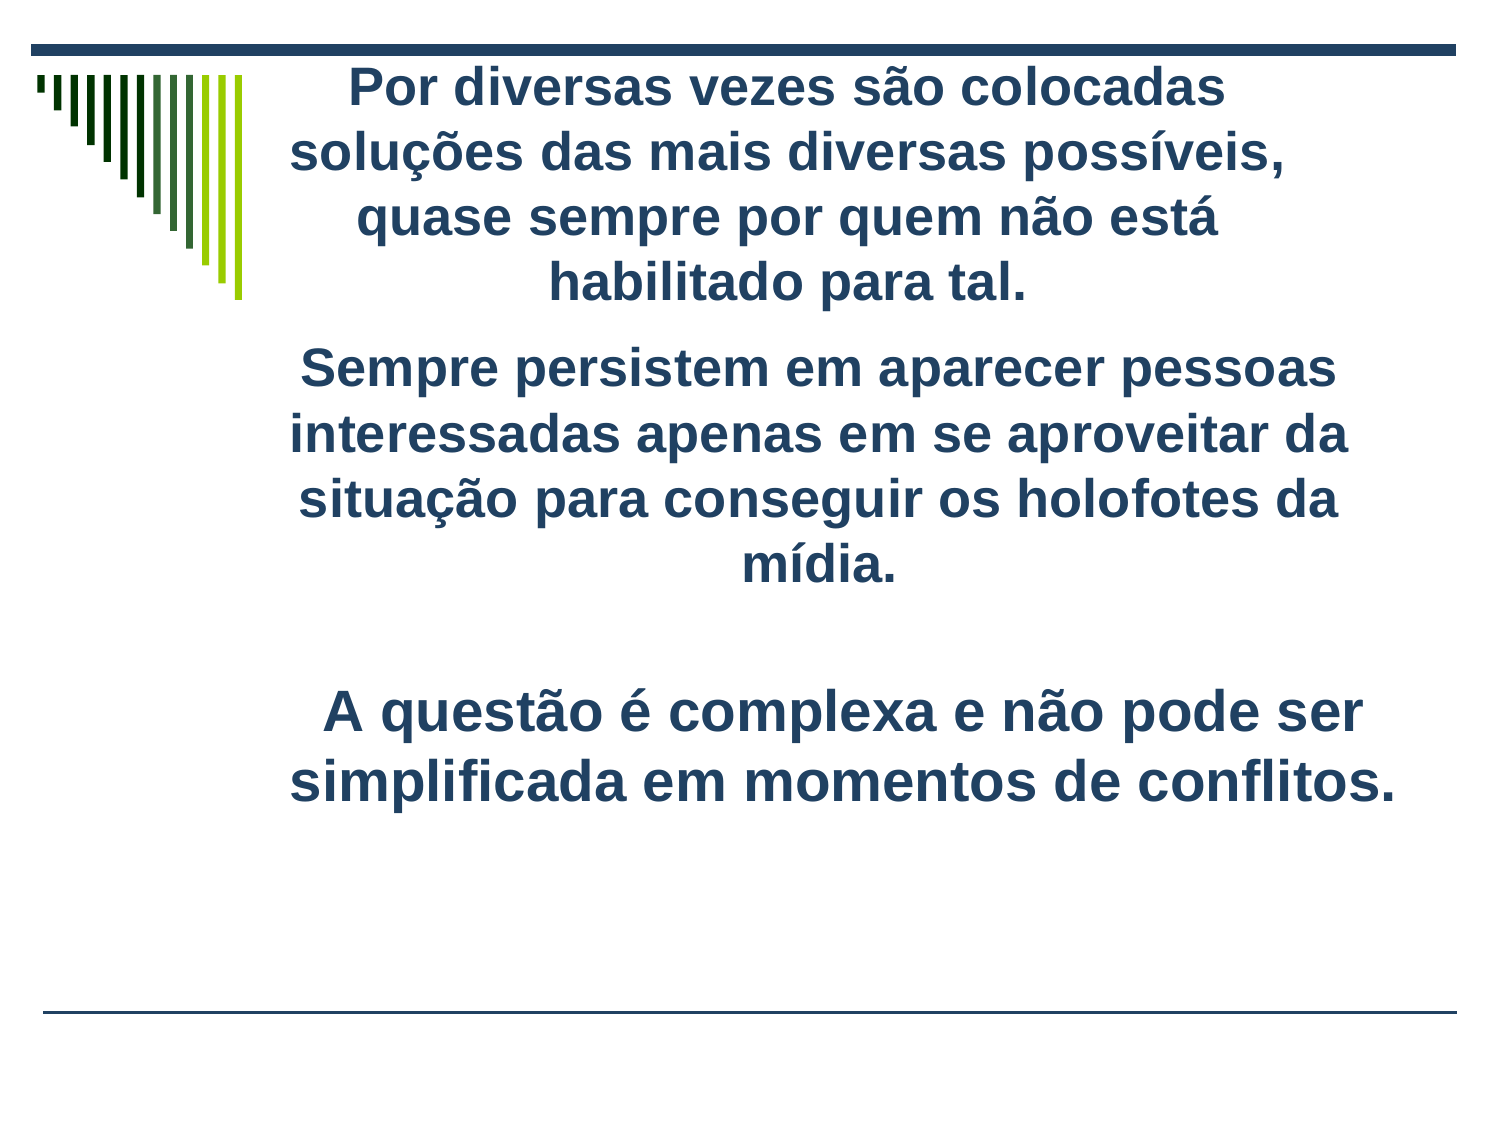

# Por diversas vezes são colocadas soluções das mais diversas possíveis, quase sempre por quem não está habilitado para tal.
Sempre persistem em aparecer pessoas interessadas apenas em se aproveitar da situação para conseguir os holofotes da mídia.
A questão é complexa e não pode ser simplificada em momentos de conflitos.